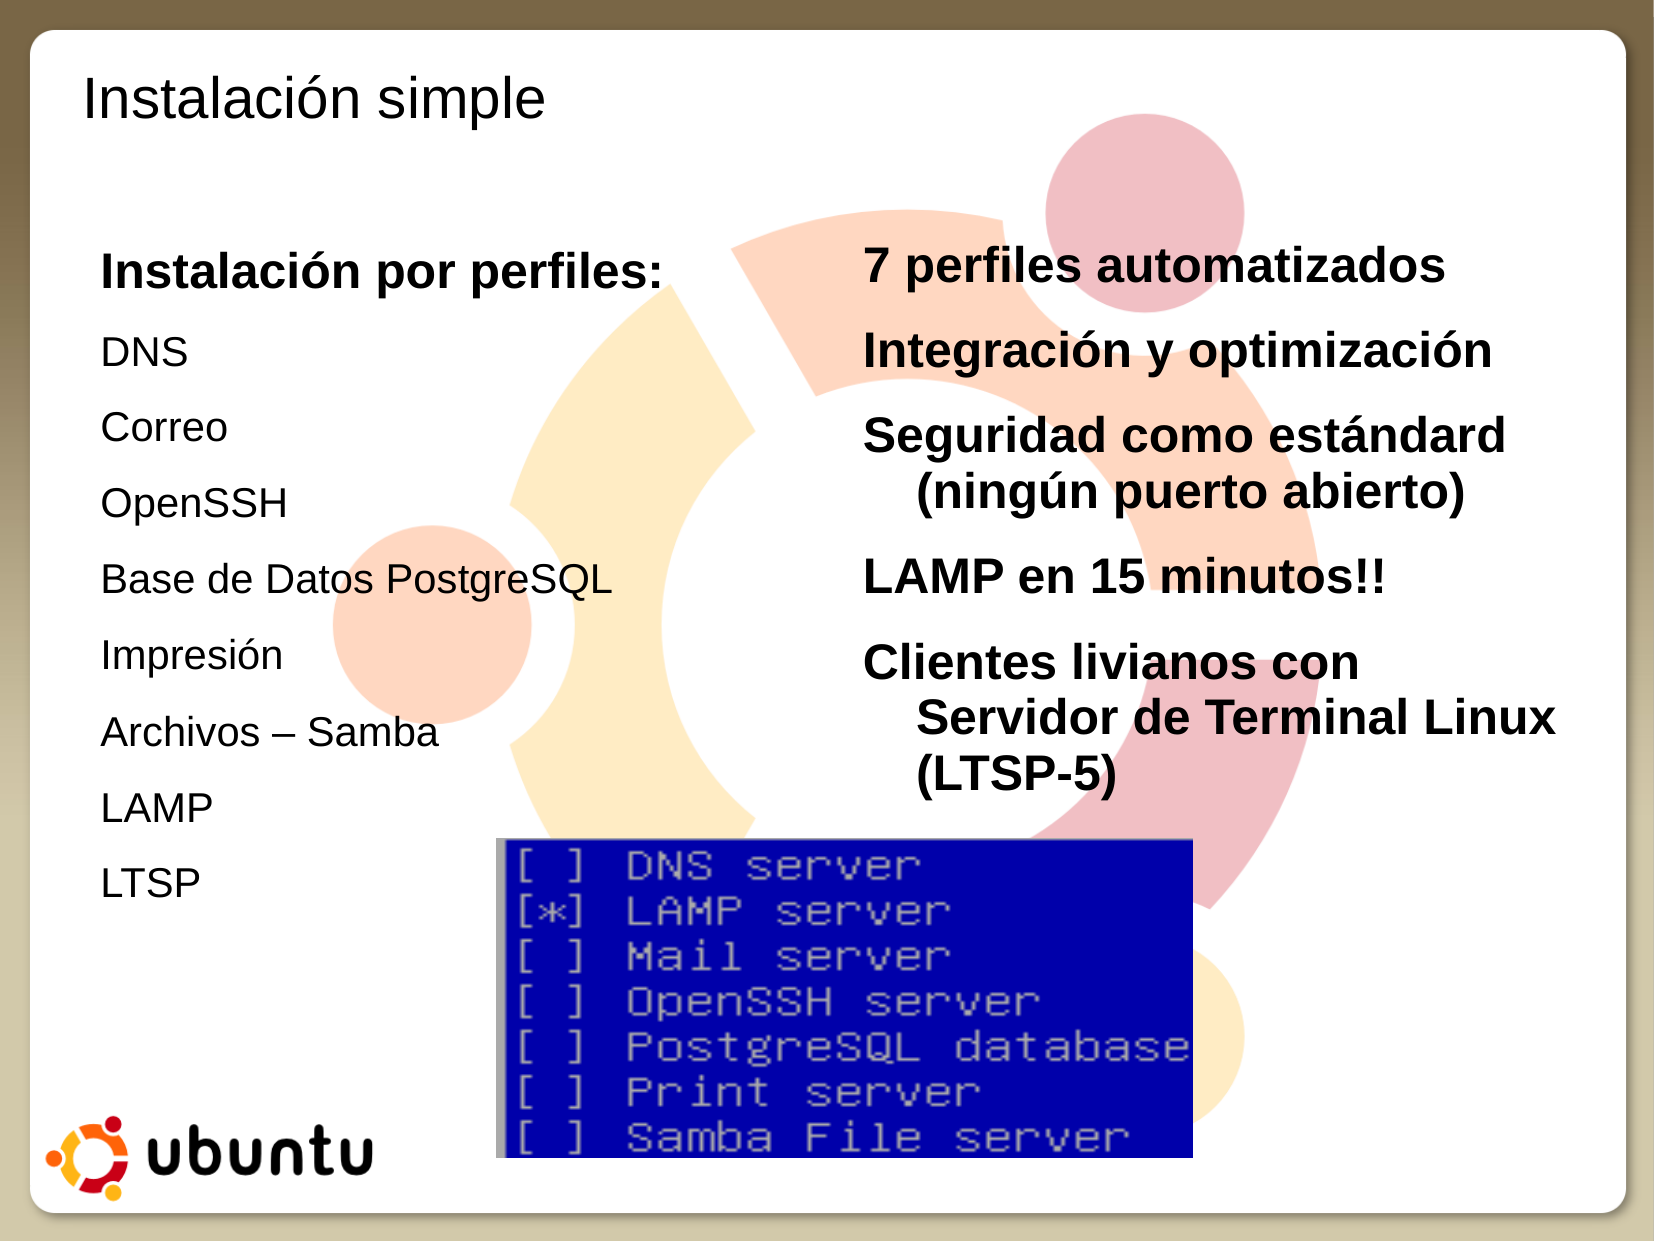

Instalación simple
7 perfiles automatizados
Integración y optimización
Seguridad como estándard (ningún puerto abierto)
LAMP en 15 minutos!!
Clientes livianos con Servidor de Terminal Linux (LTSP-5)
# Instalación por perfiles:
DNS
Correo
OpenSSH
Base de Datos PostgreSQL
Impresión
Archivos – Samba
LAMP
LTSP